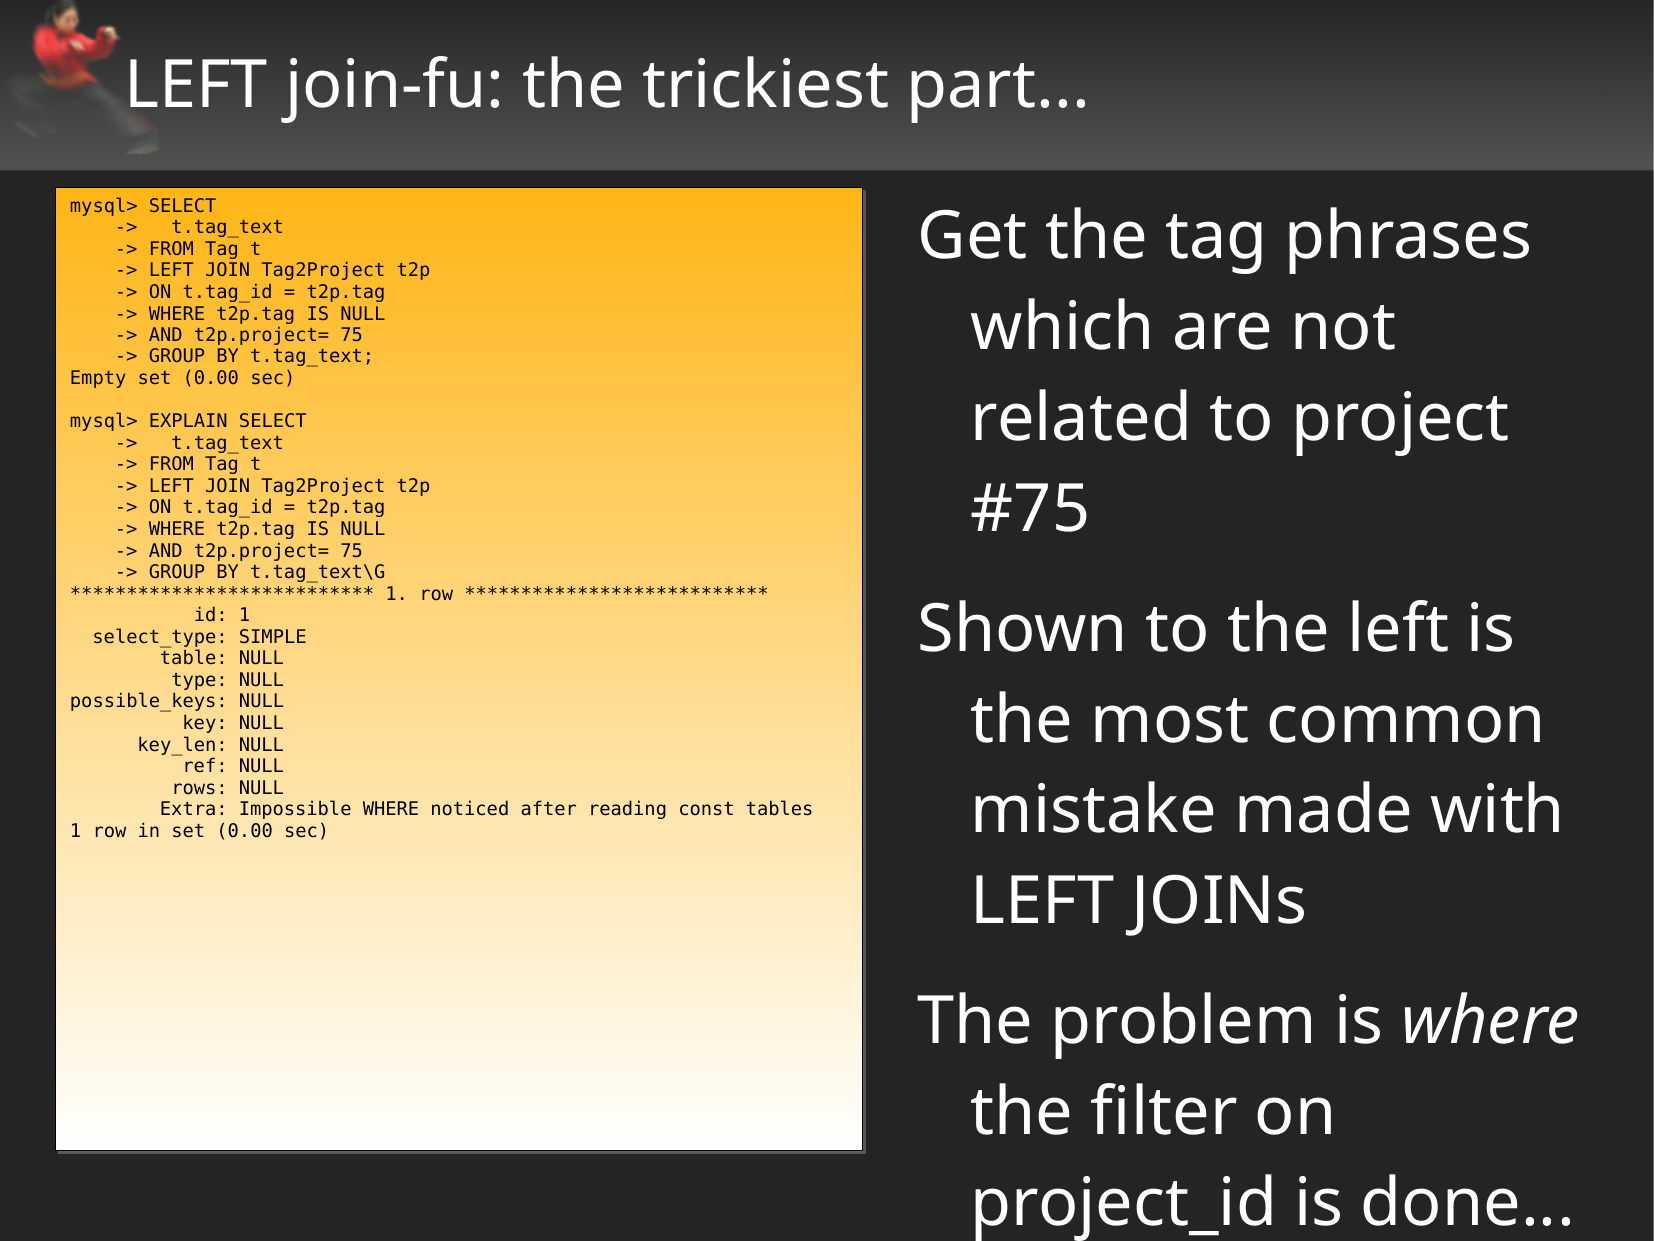

# LEFT join-fu: the trickiest part...
mysql> SELECT
 -> t.tag_text
 -> FROM Tag t
 -> LEFT JOIN Tag2Project t2p
 -> ON t.tag_id = t2p.tag
 -> WHERE t2p.tag IS NULL
 -> AND t2p.project= 75
 -> GROUP BY t.tag_text;
Empty set (0.00 sec)
mysql> EXPLAIN SELECT
 -> t.tag_text
 -> FROM Tag t
 -> LEFT JOIN Tag2Project t2p
 -> ON t.tag_id = t2p.tag
 -> WHERE t2p.tag IS NULL
 -> AND t2p.project= 75
 -> GROUP BY t.tag_text\G
*************************** 1. row ***************************
 id: 1
 select_type: SIMPLE
 table: NULL
 type: NULL
possible_keys: NULL
 key: NULL
 key_len: NULL
 ref: NULL
 rows: NULL
 Extra: Impossible WHERE noticed after reading const tables
1 row in set (0.00 sec)
Get the tag phrases which are not related to project #75
Shown to the left is the most common mistake made with LEFT JOINs
The problem is where the filter on project_id is done...